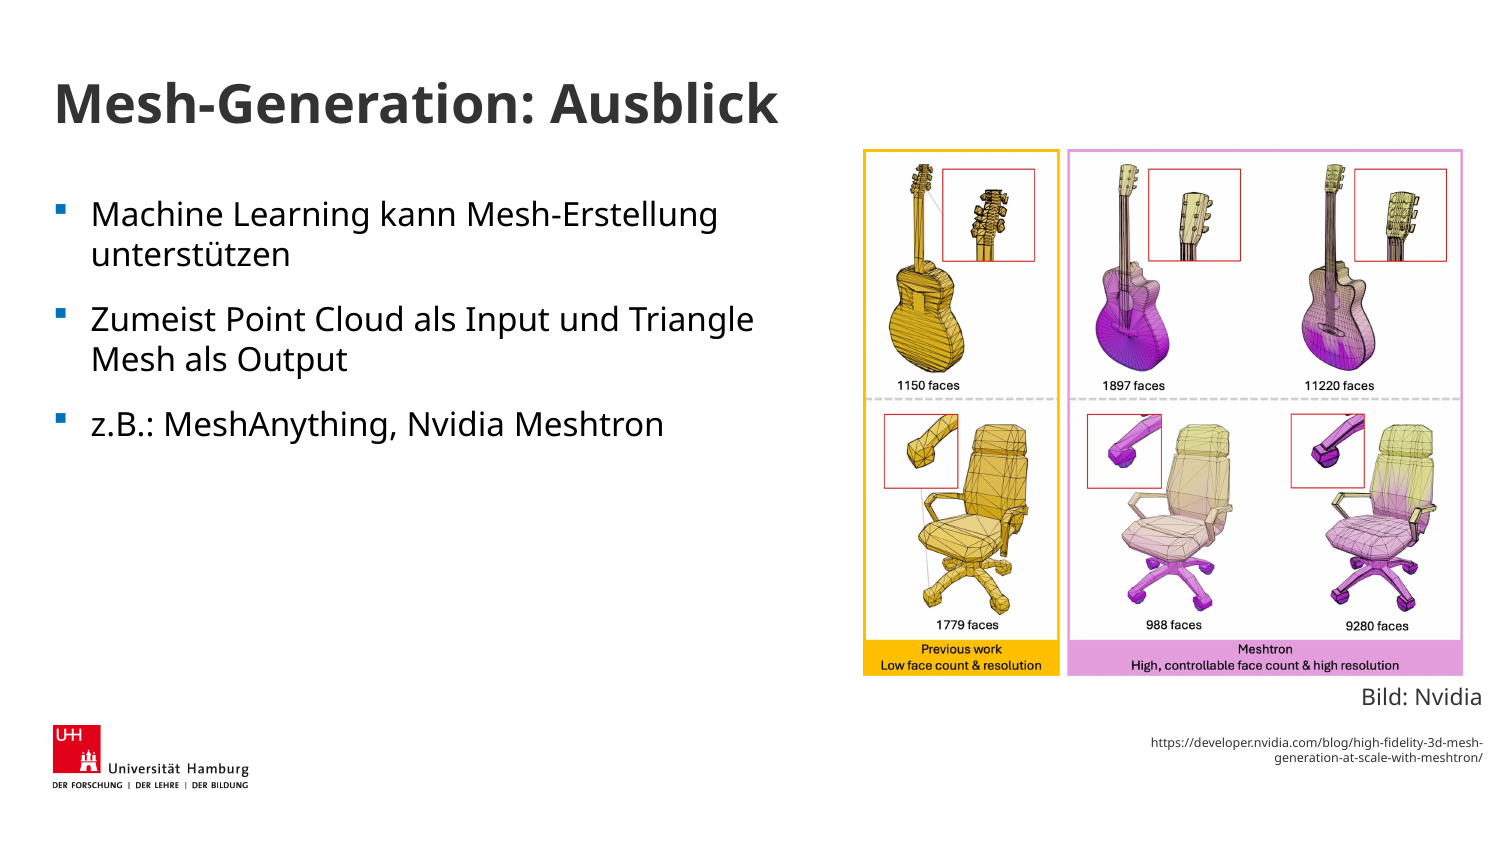

# Mesh-Generation: Ausblick
Machine Learning kann Mesh-Erstellung unterstützen
Zumeist Point Cloud als Input und Triangle Mesh als Output
z.B.: MeshAnything, Nvidia Meshtron
Bild: Nvidia
https://developer.nvidia.com/blog/high-fidelity-3d-mesh-generation-at-scale-with-meshtron/